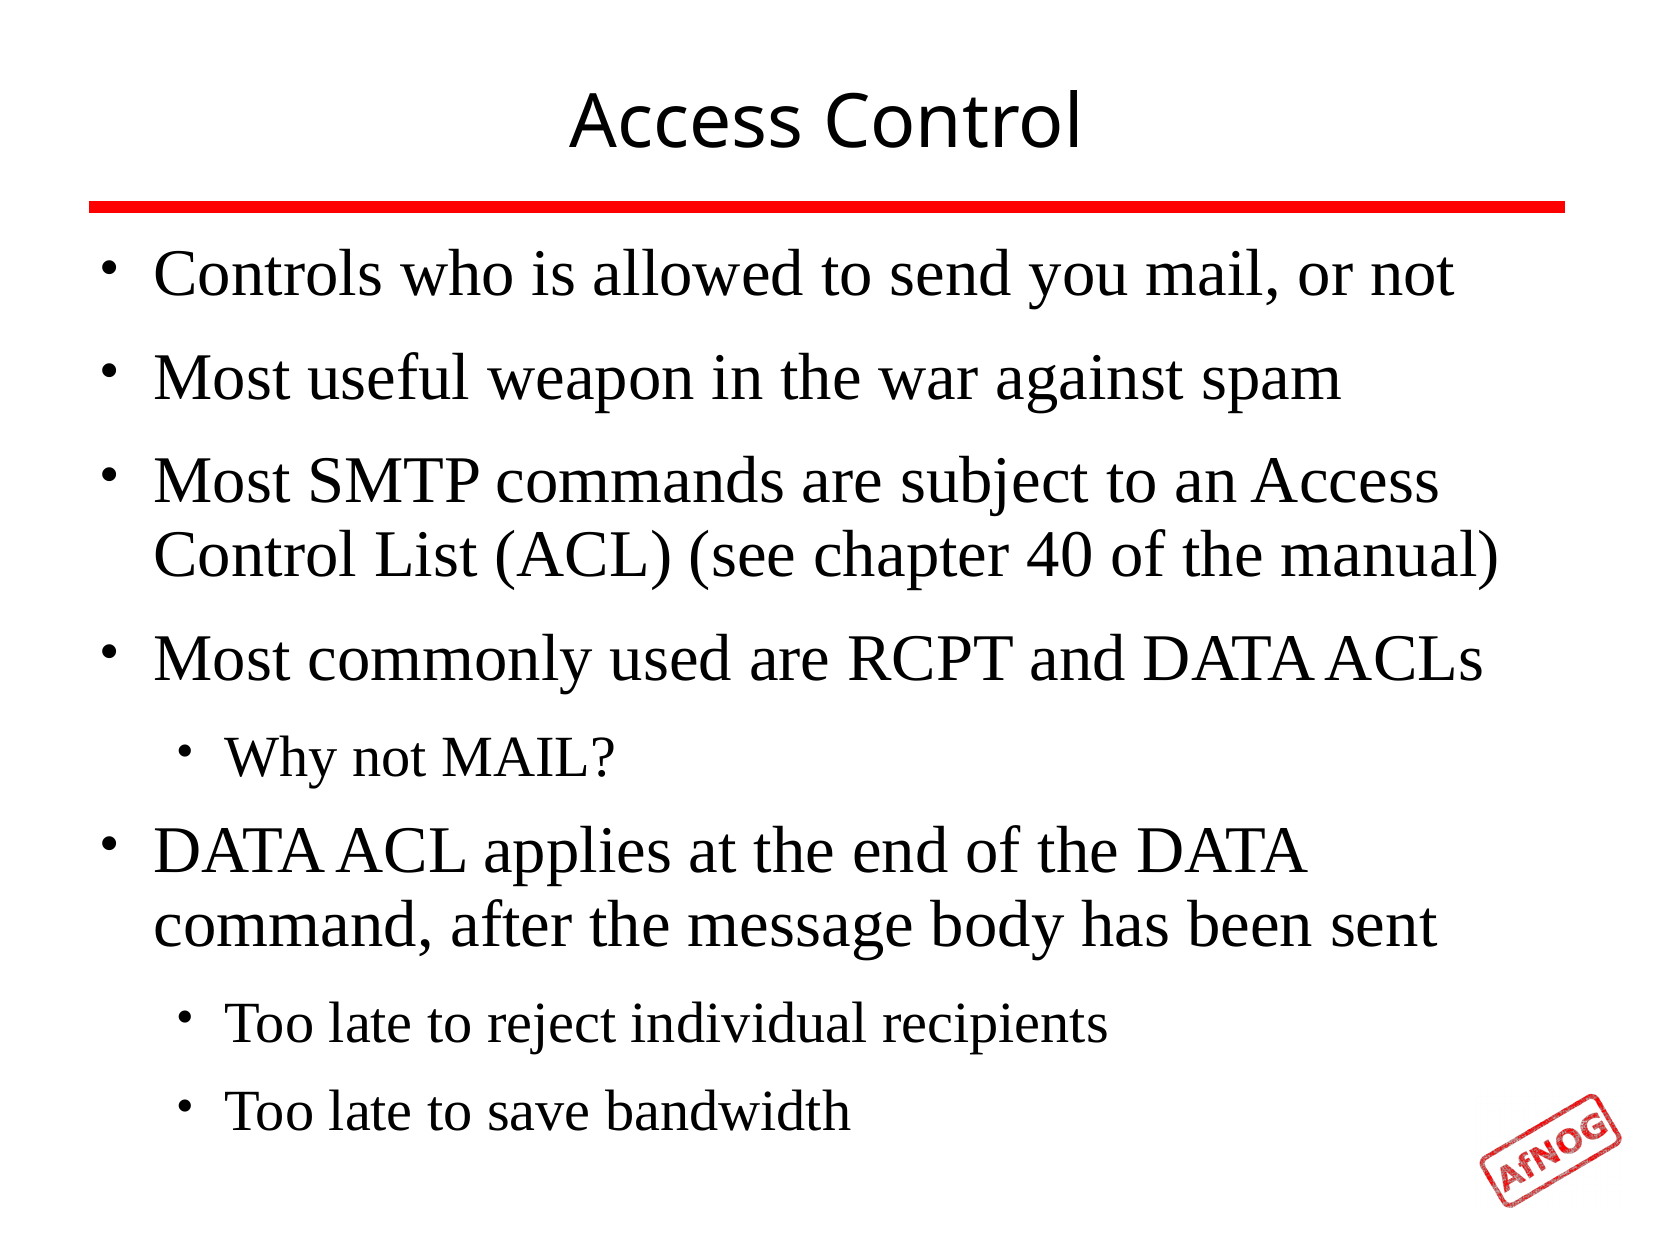

# Access Control
Controls who is allowed to send you mail, or not
Most useful weapon in the war against spam
Most SMTP commands are subject to an Access Control List (ACL) (see chapter 40 of the manual)
Most commonly used are RCPT and DATA ACLs
Why not MAIL?
DATA ACL applies at the end of the DATA command, after the message body has been sent
Too late to reject individual recipients
Too late to save bandwidth